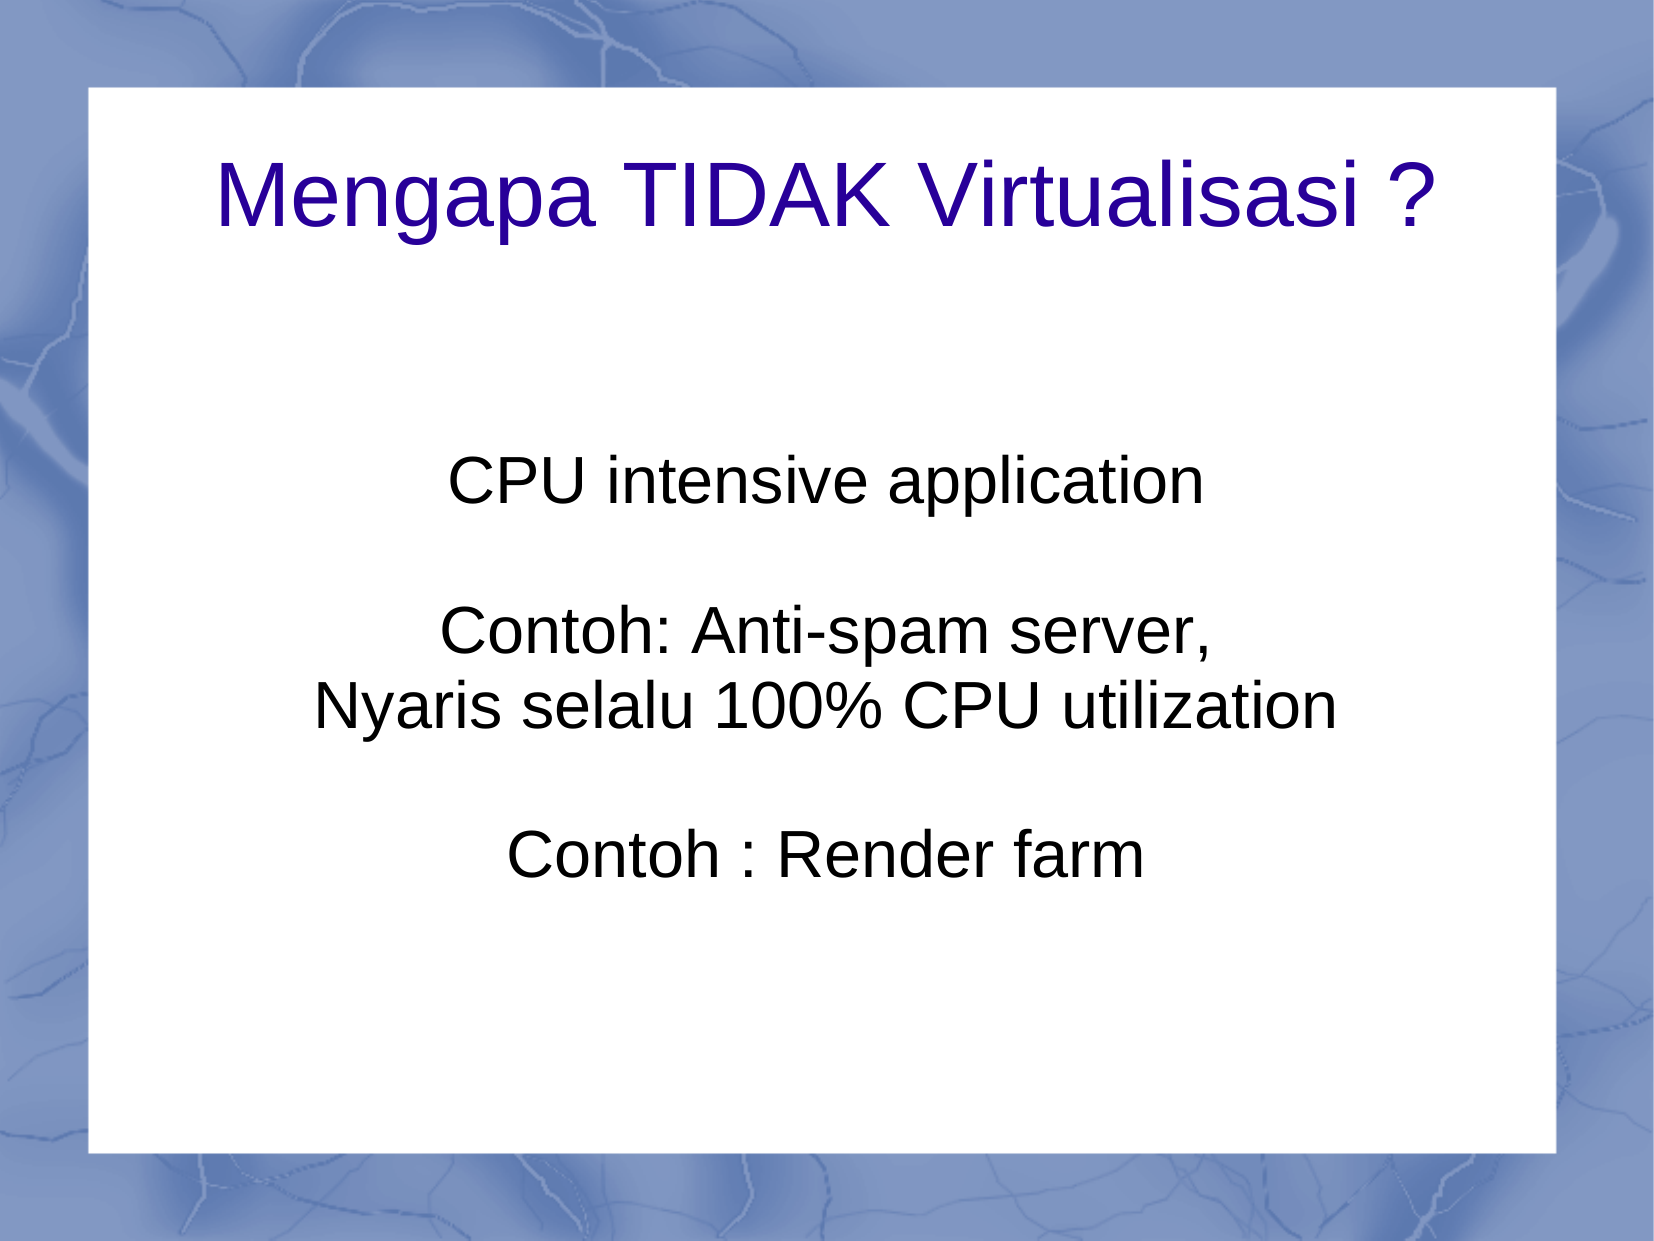

# Mengapa TIDAK Virtualisasi ?
CPU intensive application
Contoh: Anti-spam server,
Nyaris selalu 100% CPU utilization
Contoh : Render farm